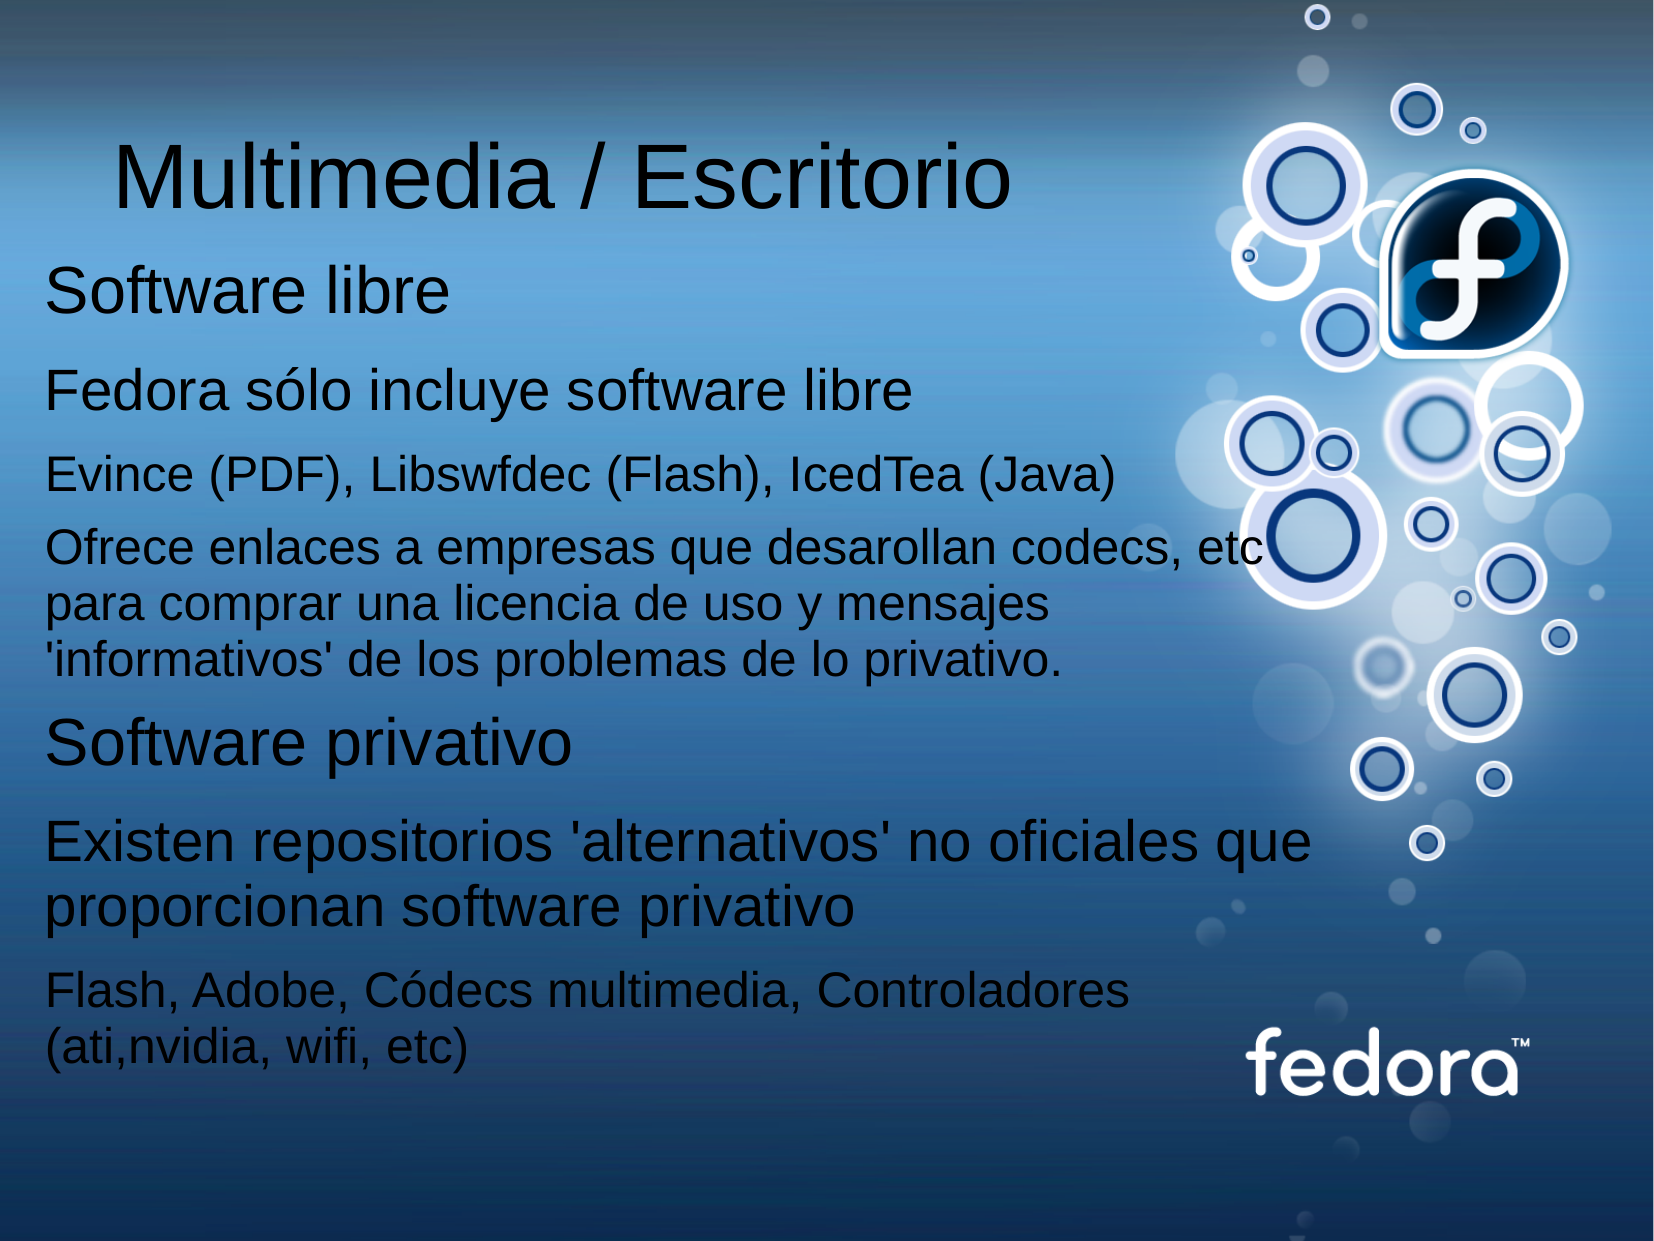

# Multimedia / Escritorio
Software libre
Fedora sólo incluye software libre
Evince (PDF), Libswfdec (Flash), IcedTea (Java)
Ofrece enlaces a empresas que desarollan codecs, etc para comprar una licencia de uso y mensajes 'informativos' de los problemas de lo privativo.
Software privativo
Existen repositorios 'alternativos' no oficiales que proporcionan software privativo
Flash, Adobe, Códecs multimedia, Controladores (ati,nvidia, wifi, etc)